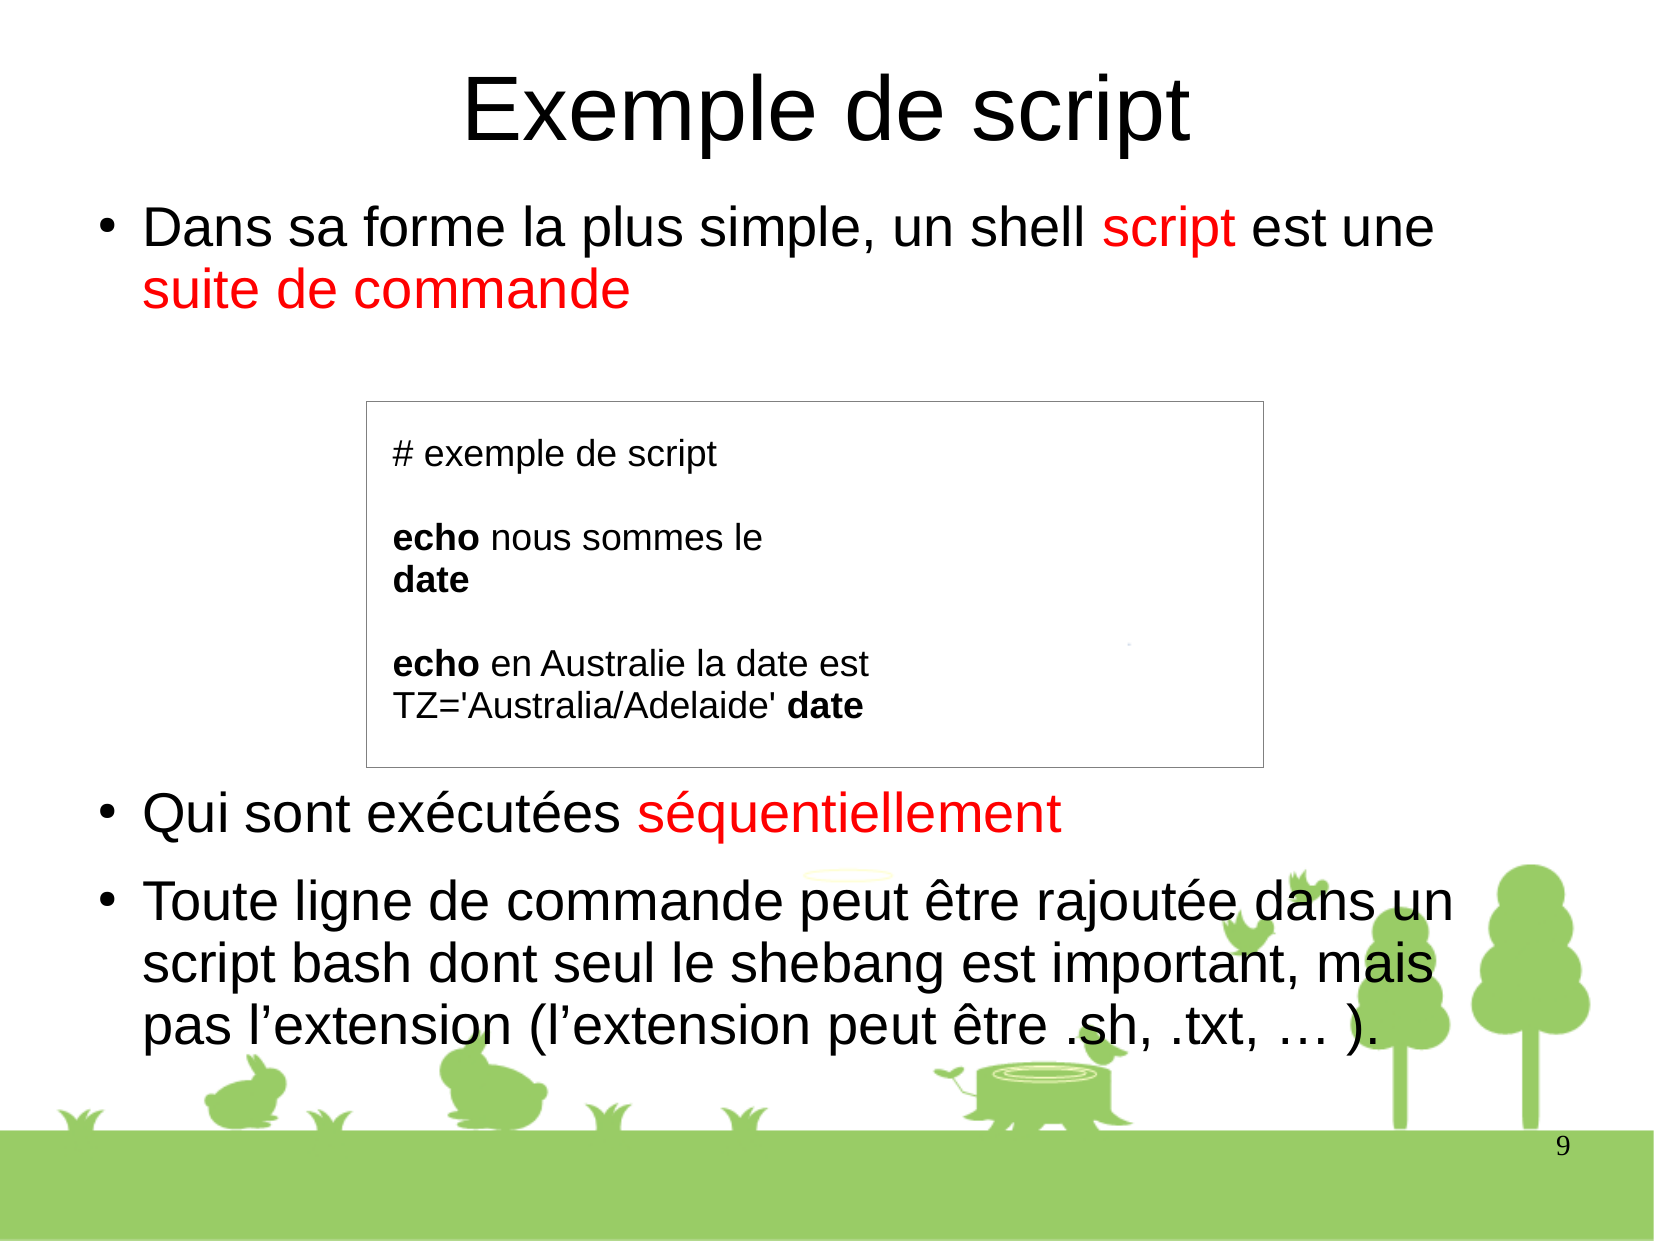

# Exemple de script
Dans sa forme la plus simple, un shell script est une suite de commande
Qui sont exécutées séquentiellement
Toute ligne de commande peut être rajoutée dans un
script bash dont seul le shebang est important, mais pas l’extension (l’extension peut être .sh, .txt, … ).
# exemple de script
echo nous sommes le
date
echo en Australie la date est
TZ='Australia/Adelaide' date
9